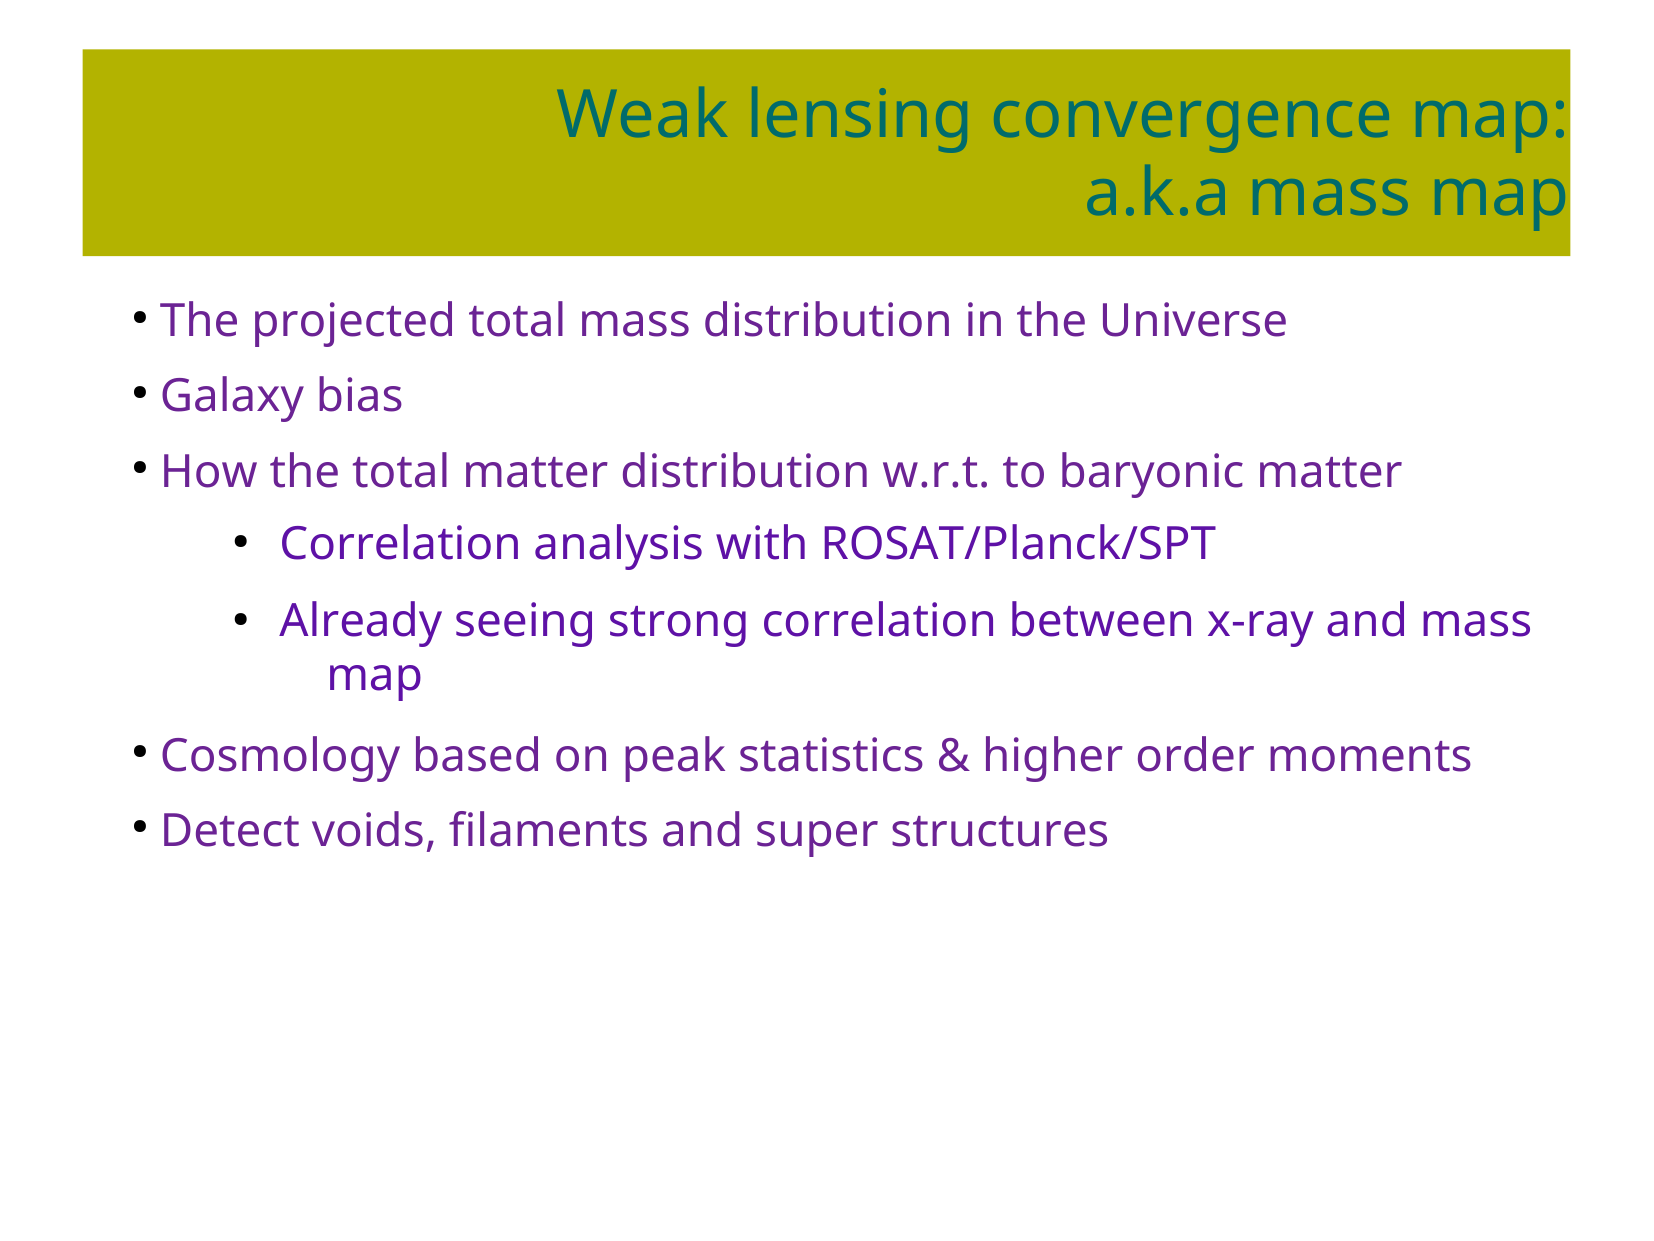

# Weak lensing convergence map: a.k.a mass map
 The projected total mass distribution in the Universe
 Galaxy bias
 How the total matter distribution w.r.t. to baryonic matter
Correlation analysis with ROSAT/Planck/SPT
Already seeing strong correlation between x-ray and mass map
 Cosmology based on peak statistics & higher order moments
 Detect voids, filaments and super structures